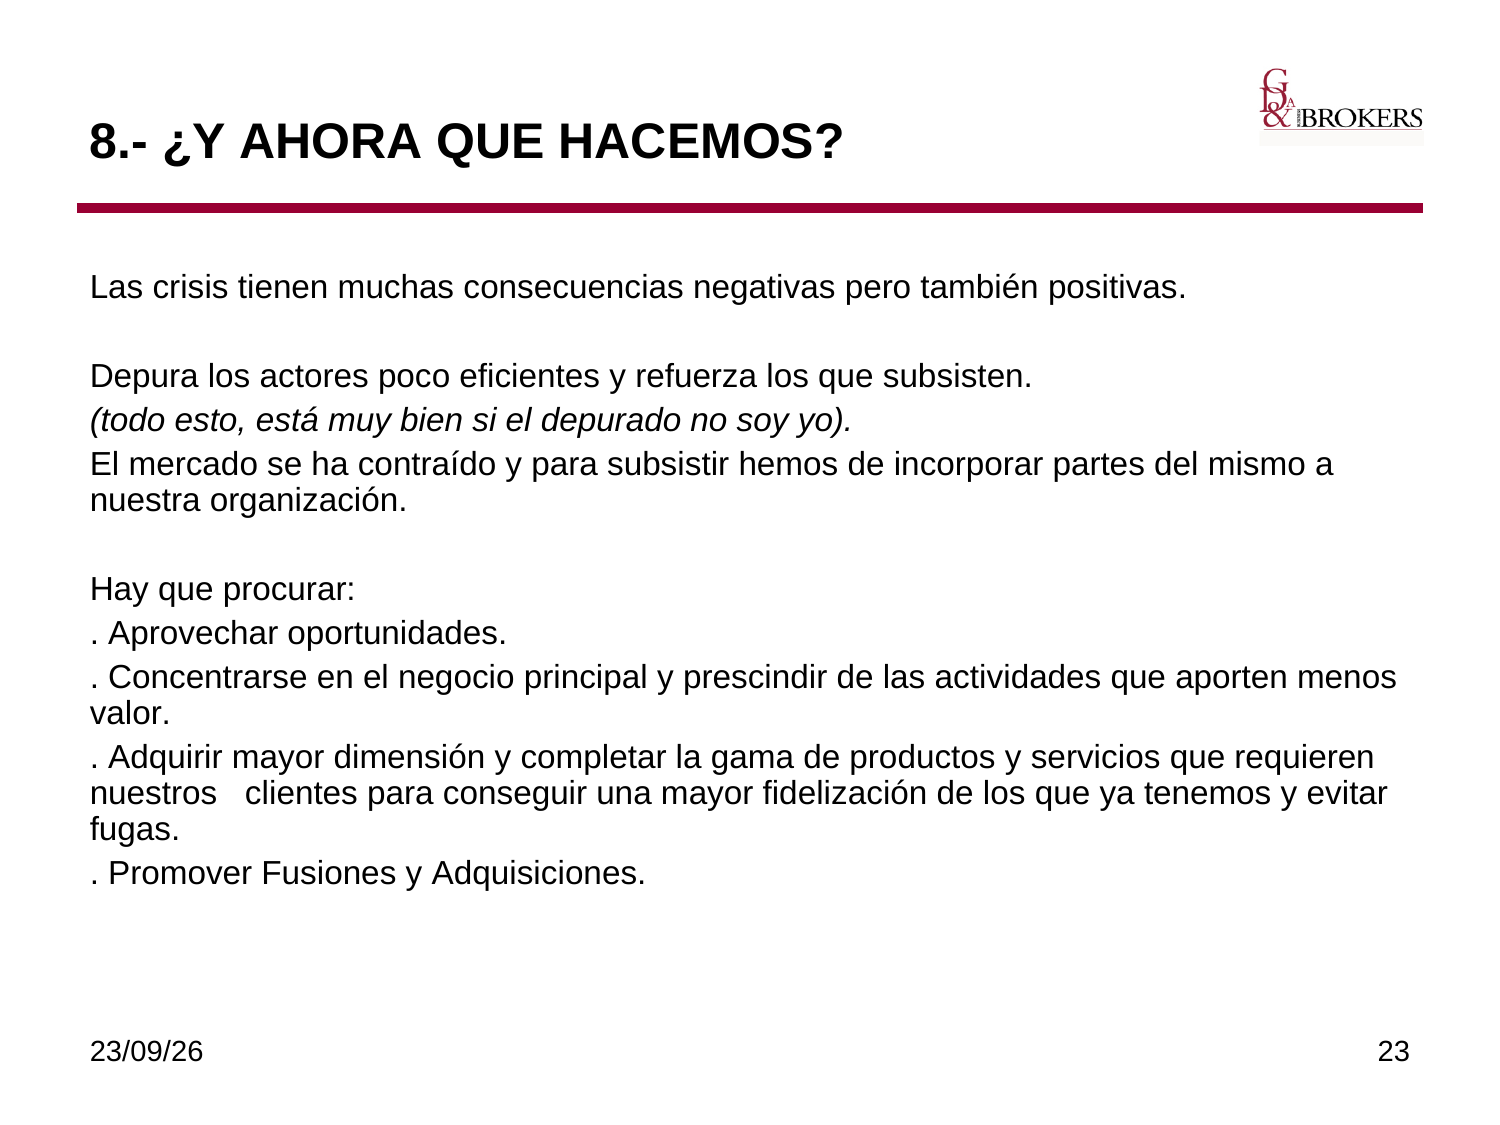

# 8.- ¿Y AHORA QUE HACEMOS?
Las crisis tienen muchas consecuencias negativas pero también positivas.
Depura los actores poco eficientes y refuerza los que subsisten.
(todo esto, está muy bien si el depurado no soy yo).
El mercado se ha contraído y para subsistir hemos de incorporar partes del mismo a nuestra organización.
Hay que procurar:
. Aprovechar oportunidades.
. Concentrarse en el negocio principal y prescindir de las actividades que aporten menos valor.
. Adquirir mayor dimensión y completar la gama de productos y servicios que requieren nuestros clientes para conseguir una mayor fidelización de los que ya tenemos y evitar fugas.
. Promover Fusiones y Adquisiciones.
23